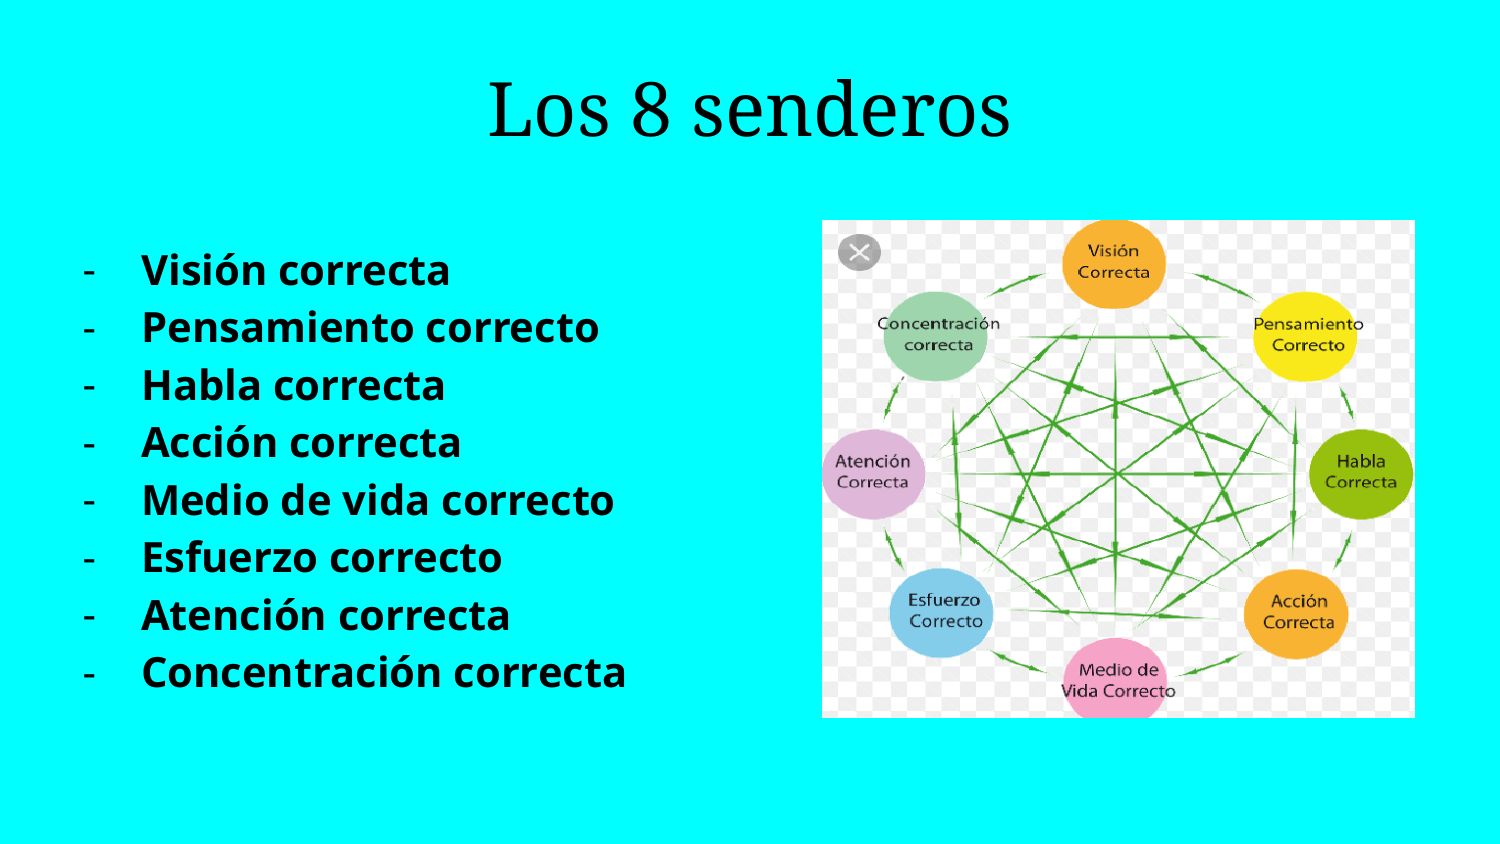

# Los 8 senderos
Visión correcta
Pensamiento correcto
Habla correcta
Acción correcta
Medio de vida correcto
Esfuerzo correcto
Atención correcta
Concentración correcta